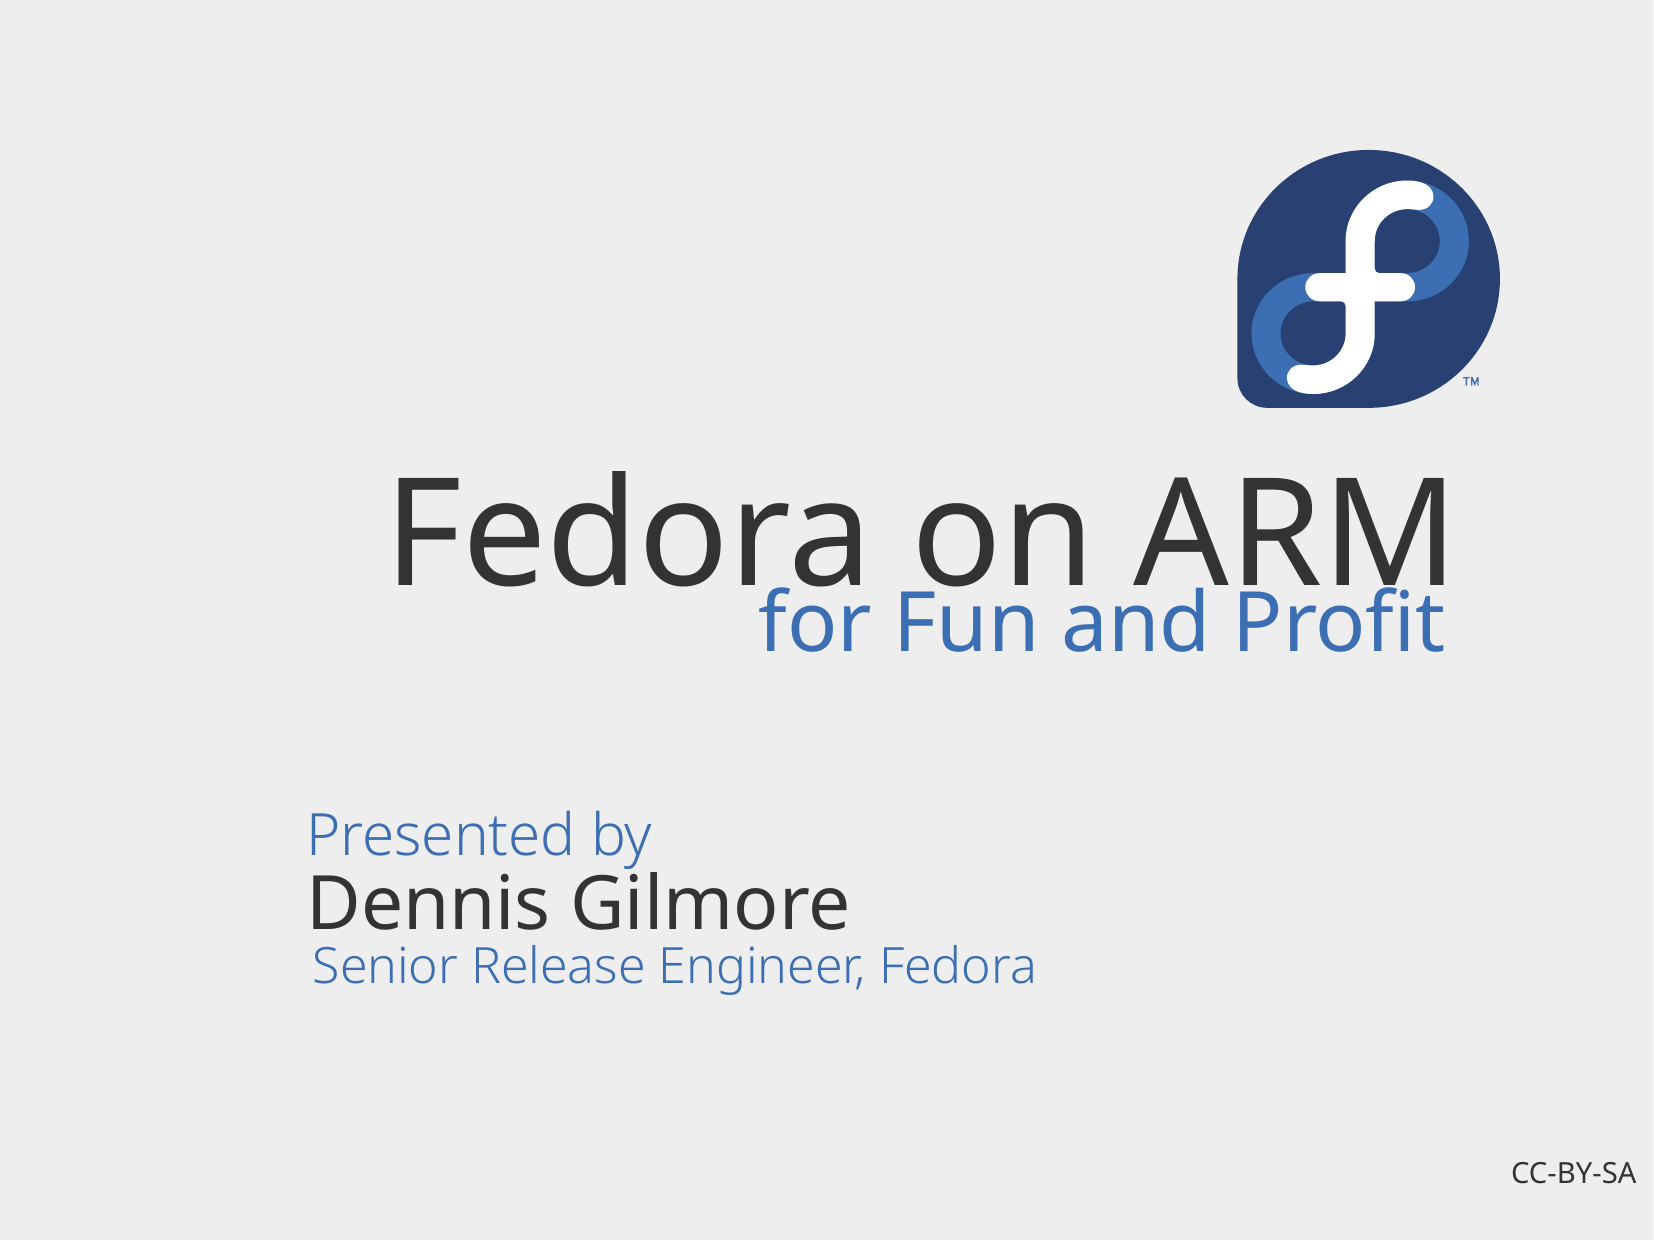

Fedora on ARM
# for Fun and Profit
Presented by
Dennis Gilmore
Senior Release Engineer, Fedora
CC-BY-SA